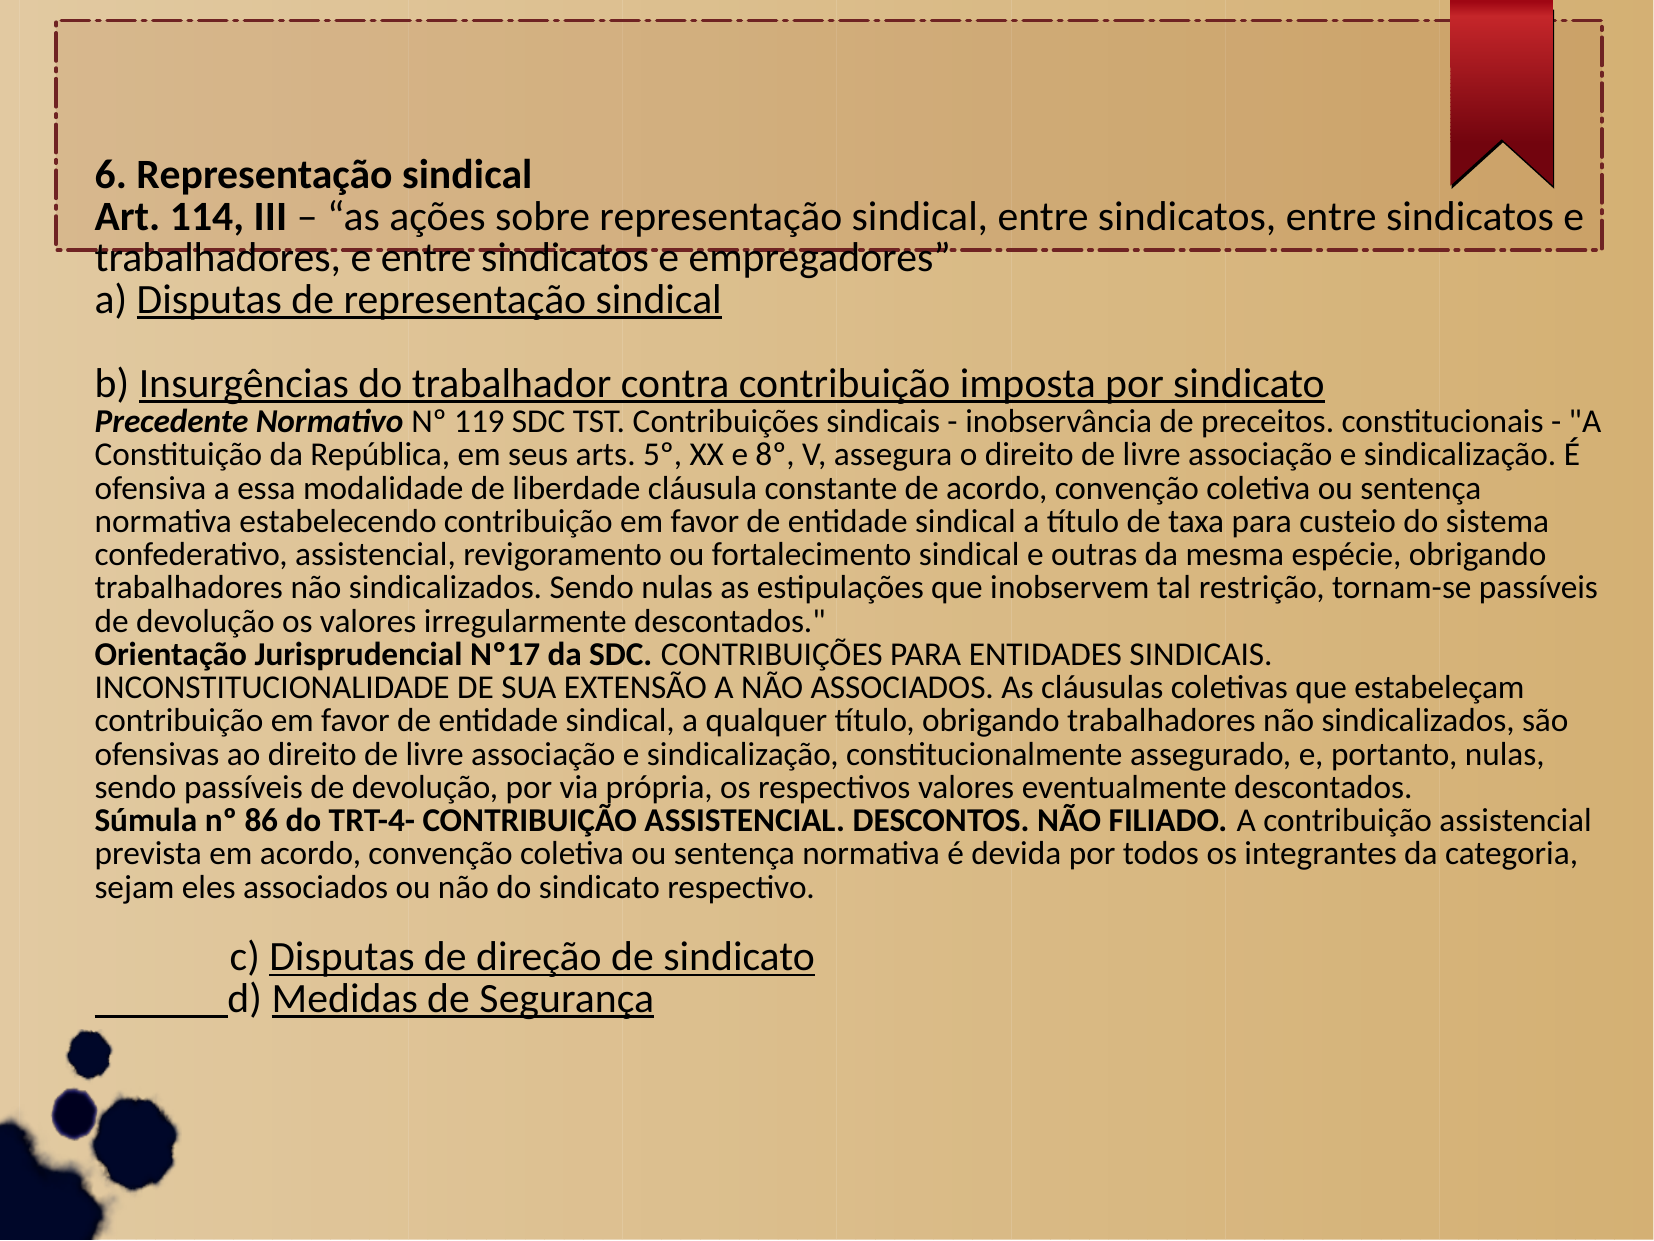

# 6. Representação sindical Art. 114, III – “as ações sobre representação sindical, entre sindicatos, entre sindicatos e trabalhadores, e entre sindicatos e empregadores” a) Disputas de representação sindical b) Insurgências do trabalhador contra contribuição imposta por sindicato Precedente Normativo Nº 119 SDC TST. Contribuições sindicais - inobservância de preceitos. constitucionais - "A Constituição da República, em seus arts. 5º, XX e 8º, V, assegura o direito de livre associação e sindicalização. É ofensiva a essa modalidade de liberdade cláusula constante de acordo, convenção coletiva ou sentença normativa estabelecendo contribuição em favor de entidade sindical a título de taxa para custeio do sistema confederativo, assistencial, revigoramento ou fortalecimento sindical e outras da mesma espécie, obrigando trabalhadores não sindicalizados. Sendo nulas as estipulações que inobservem tal restrição, tornam-se passíveis de devolução os valores irregularmente descontados." Orientação Jurisprudencial Nº17 da SDC. CONTRIBUIÇÕES PARA ENTIDADES SINDICAIS. INCONSTITUCIONALIDADE DE SUA EXTENSÃO A NÃO ASSOCIADOS. As cláusulas coletivas que estabeleçam contribuição em favor de entidade sindical, a qualquer título, obrigando trabalhadores não sindicalizados, são ofensivas ao direito de livre associação e sindicalização, constitucionalmente assegurado, e, portanto, nulas, sendo passíveis de devolução, por via própria, os respectivos valores eventualmente descontados. Súmula nº 86 do TRT-4- CONTRIBUIÇÃO ASSISTENCIAL. DESCONTOS. NÃO FILIADO. A contribuição assistencial prevista em acordo, convenção coletiva ou sentença normativa é devida por todos os integrantes da categoria, sejam eles associados ou não do sindicato respectivo. c) Disputas de direção de sindicato d) Medidas de Segurança